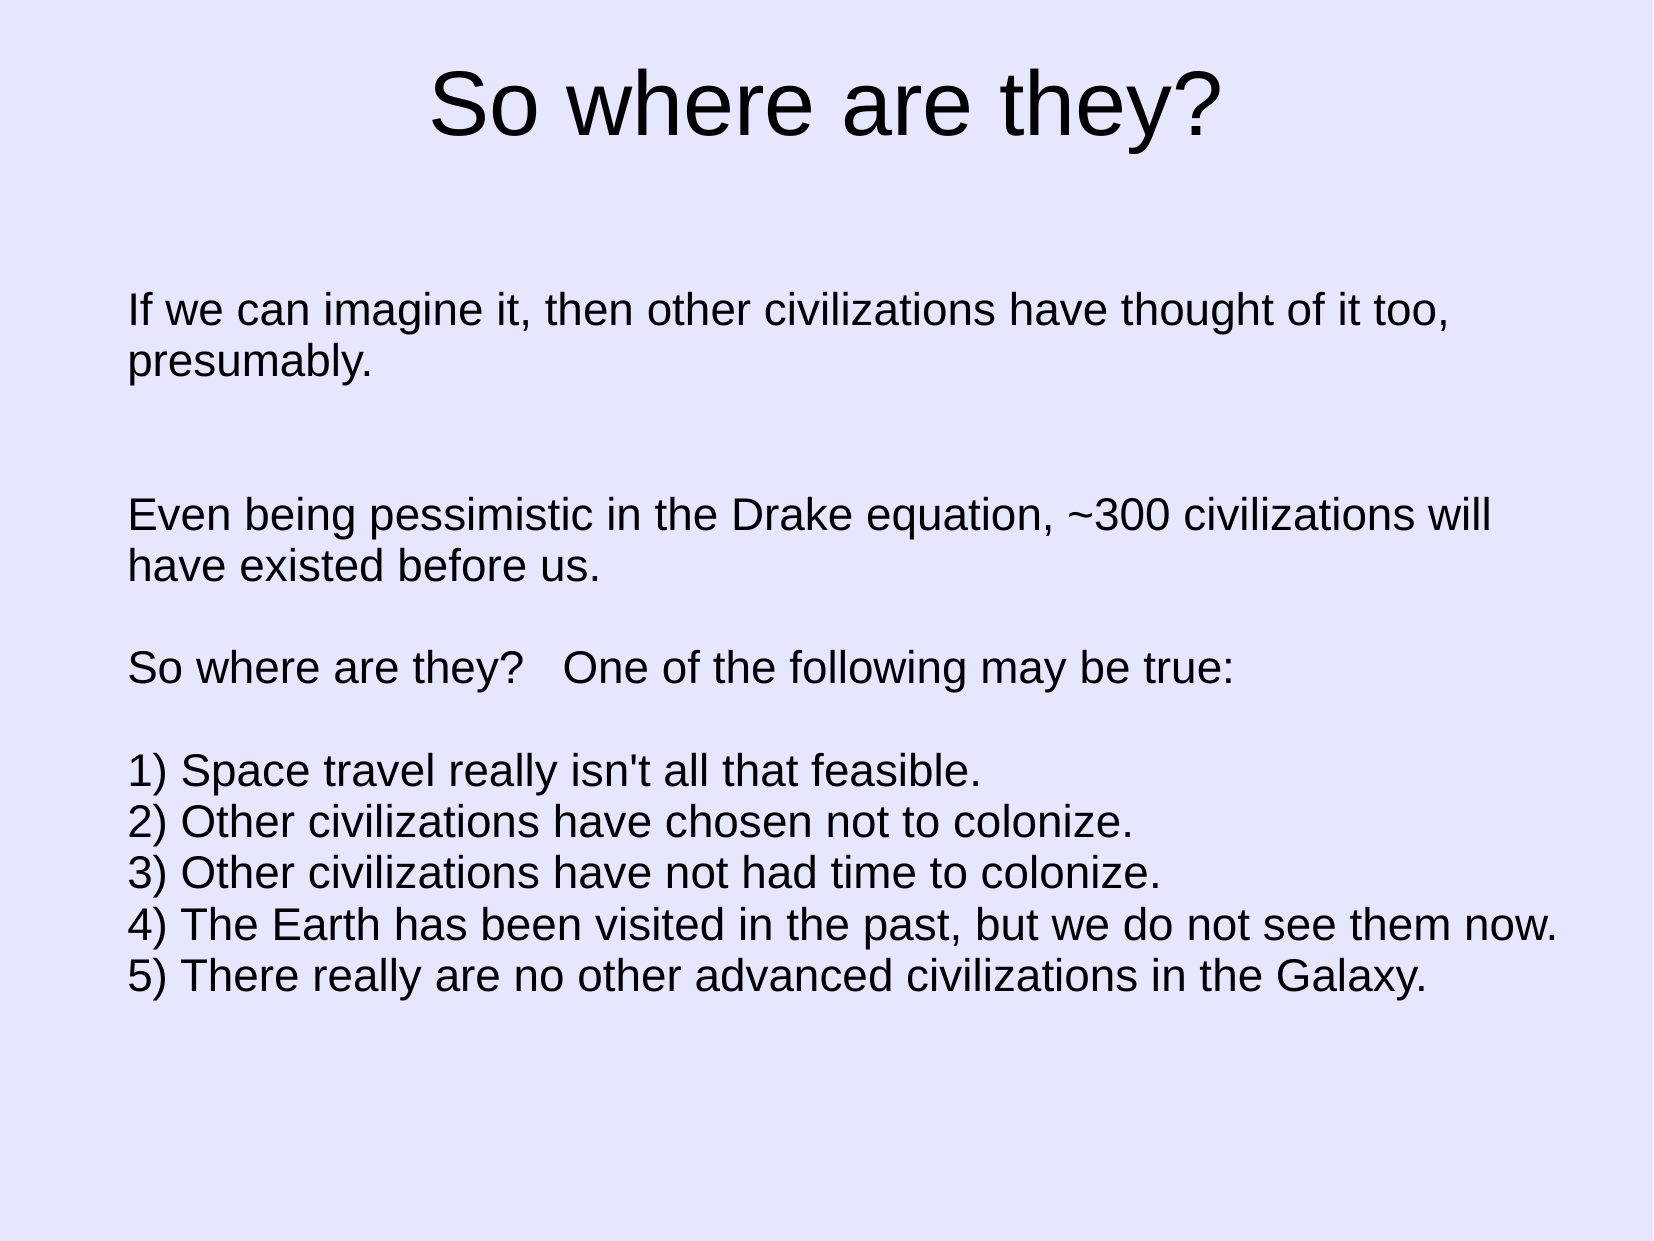

# So where are they?
If we can imagine it, then other civilizations have thought of it too, presumably.
Even being pessimistic in the Drake equation, ~300 civilizations will have existed before us.
So where are they? One of the following may be true:
1) Space travel really isn't all that feasible.
2) Other civilizations have chosen not to colonize.
3) Other civilizations have not had time to colonize.
4) The Earth has been visited in the past, but we do not see them now.
5) There really are no other advanced civilizations in the Galaxy.